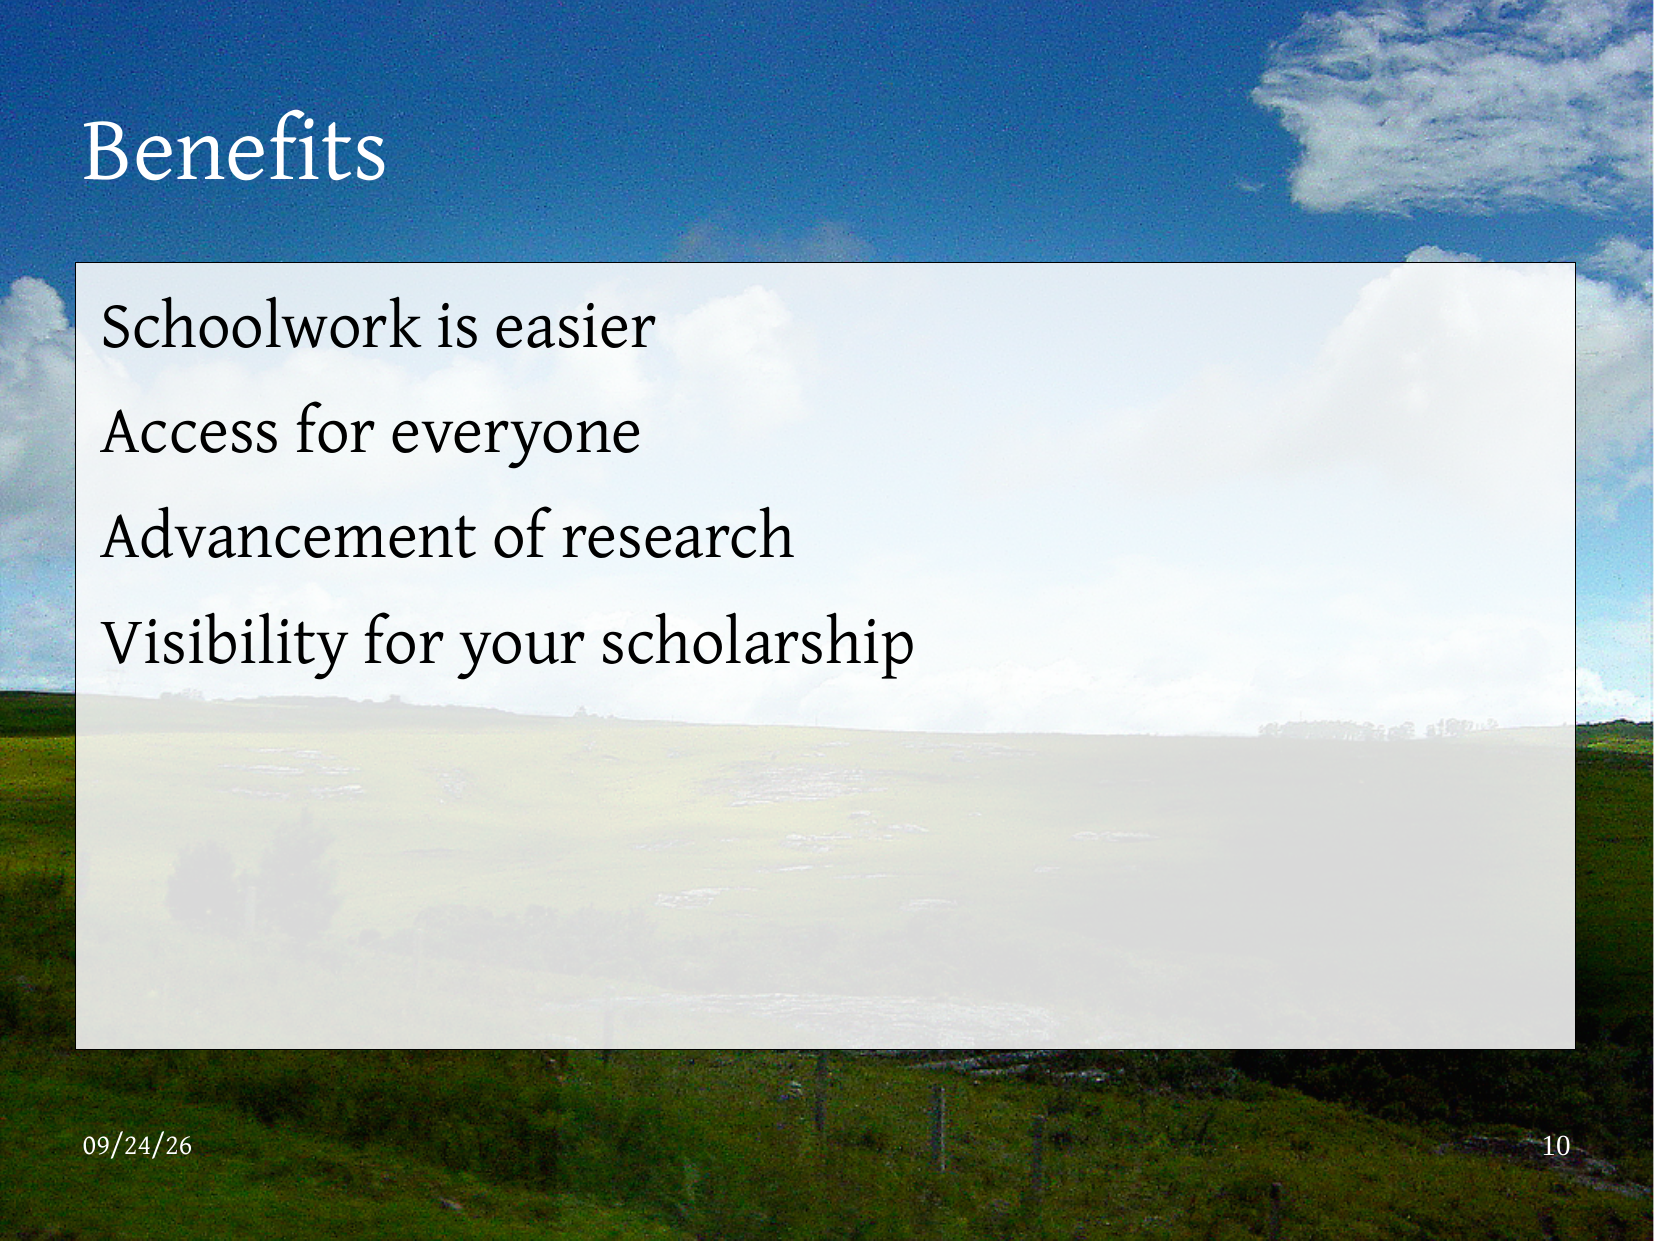

# Benefits
Schoolwork is easier
Access for everyone
Advancement of research
Visibility for your scholarship
10